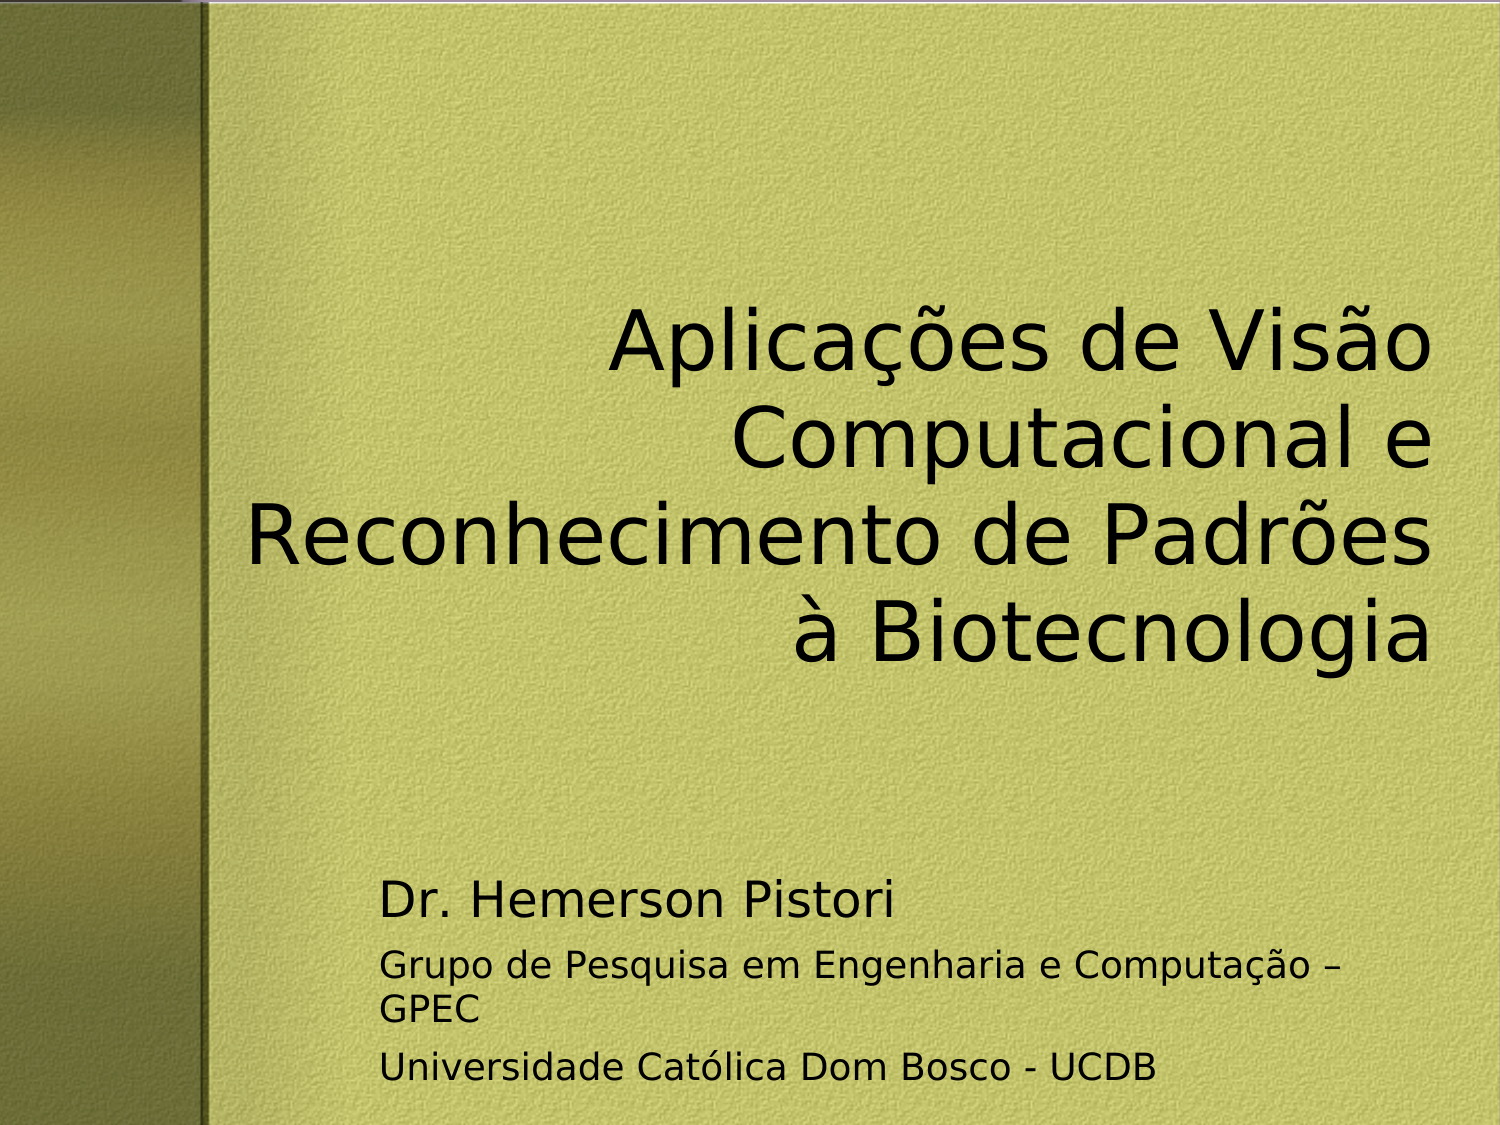

# Aplicações de Visão Computacional e Reconhecimento de Padrões à Biotecnologia
Dr. Hemerson Pistori
Grupo de Pesquisa em Engenharia e Computação – GPEC
Universidade Católica Dom Bosco - UCDB